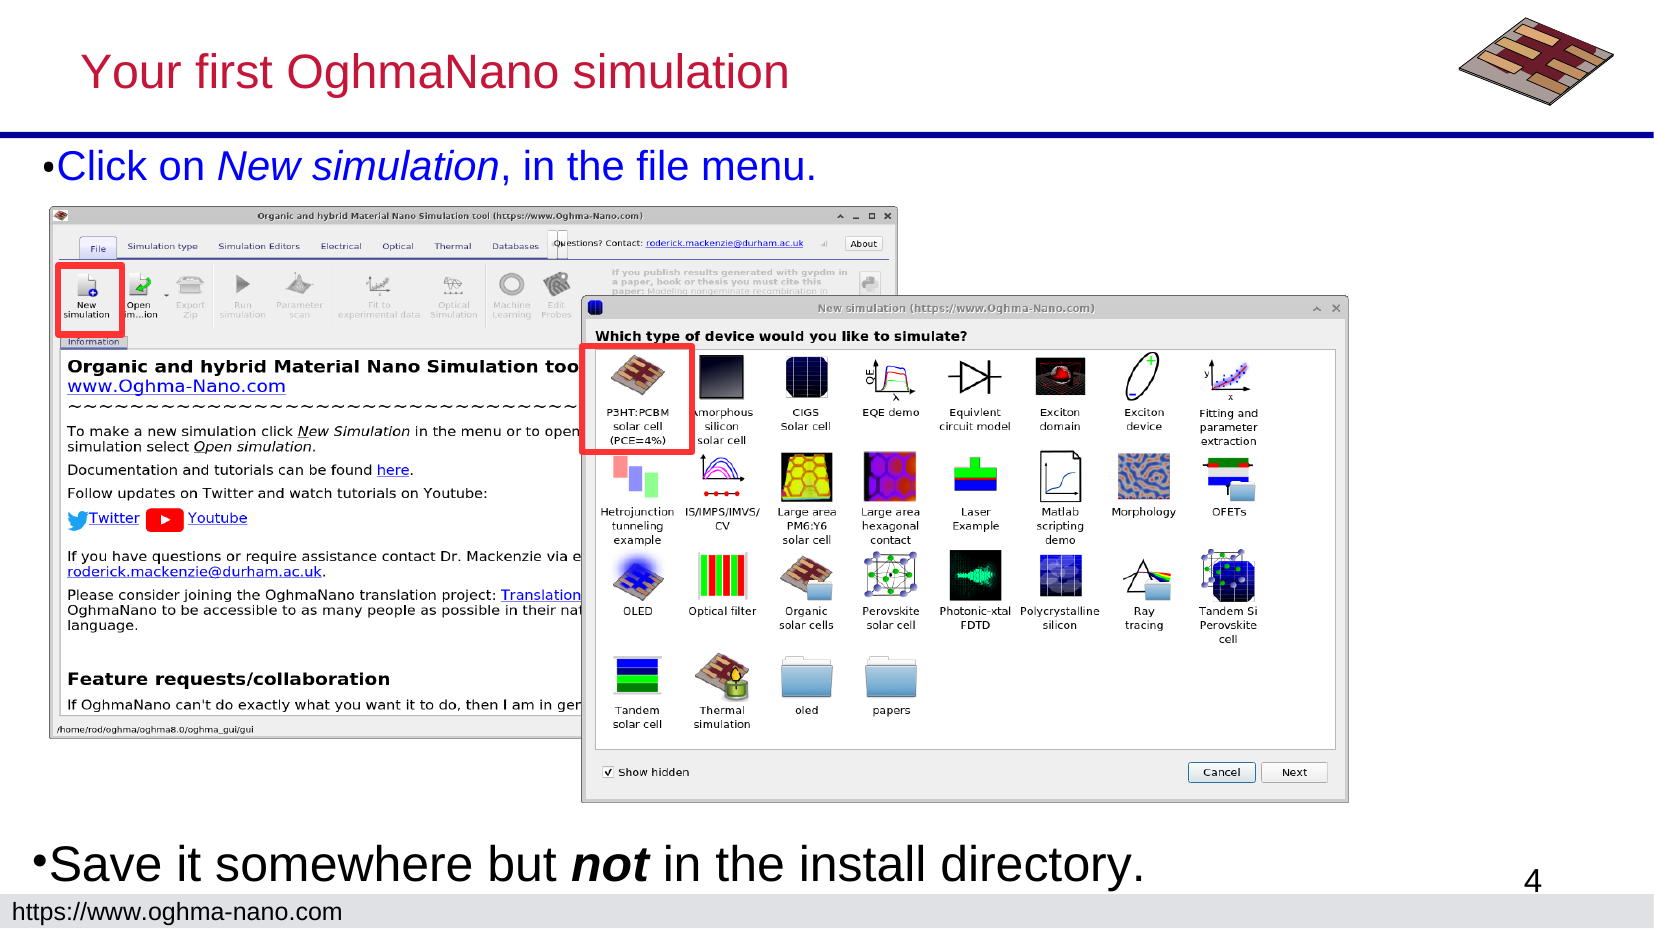

# Your first OghmaNano simulation
Click on New simulation, in the file menu.
Save it somewhere but not in the install directory.